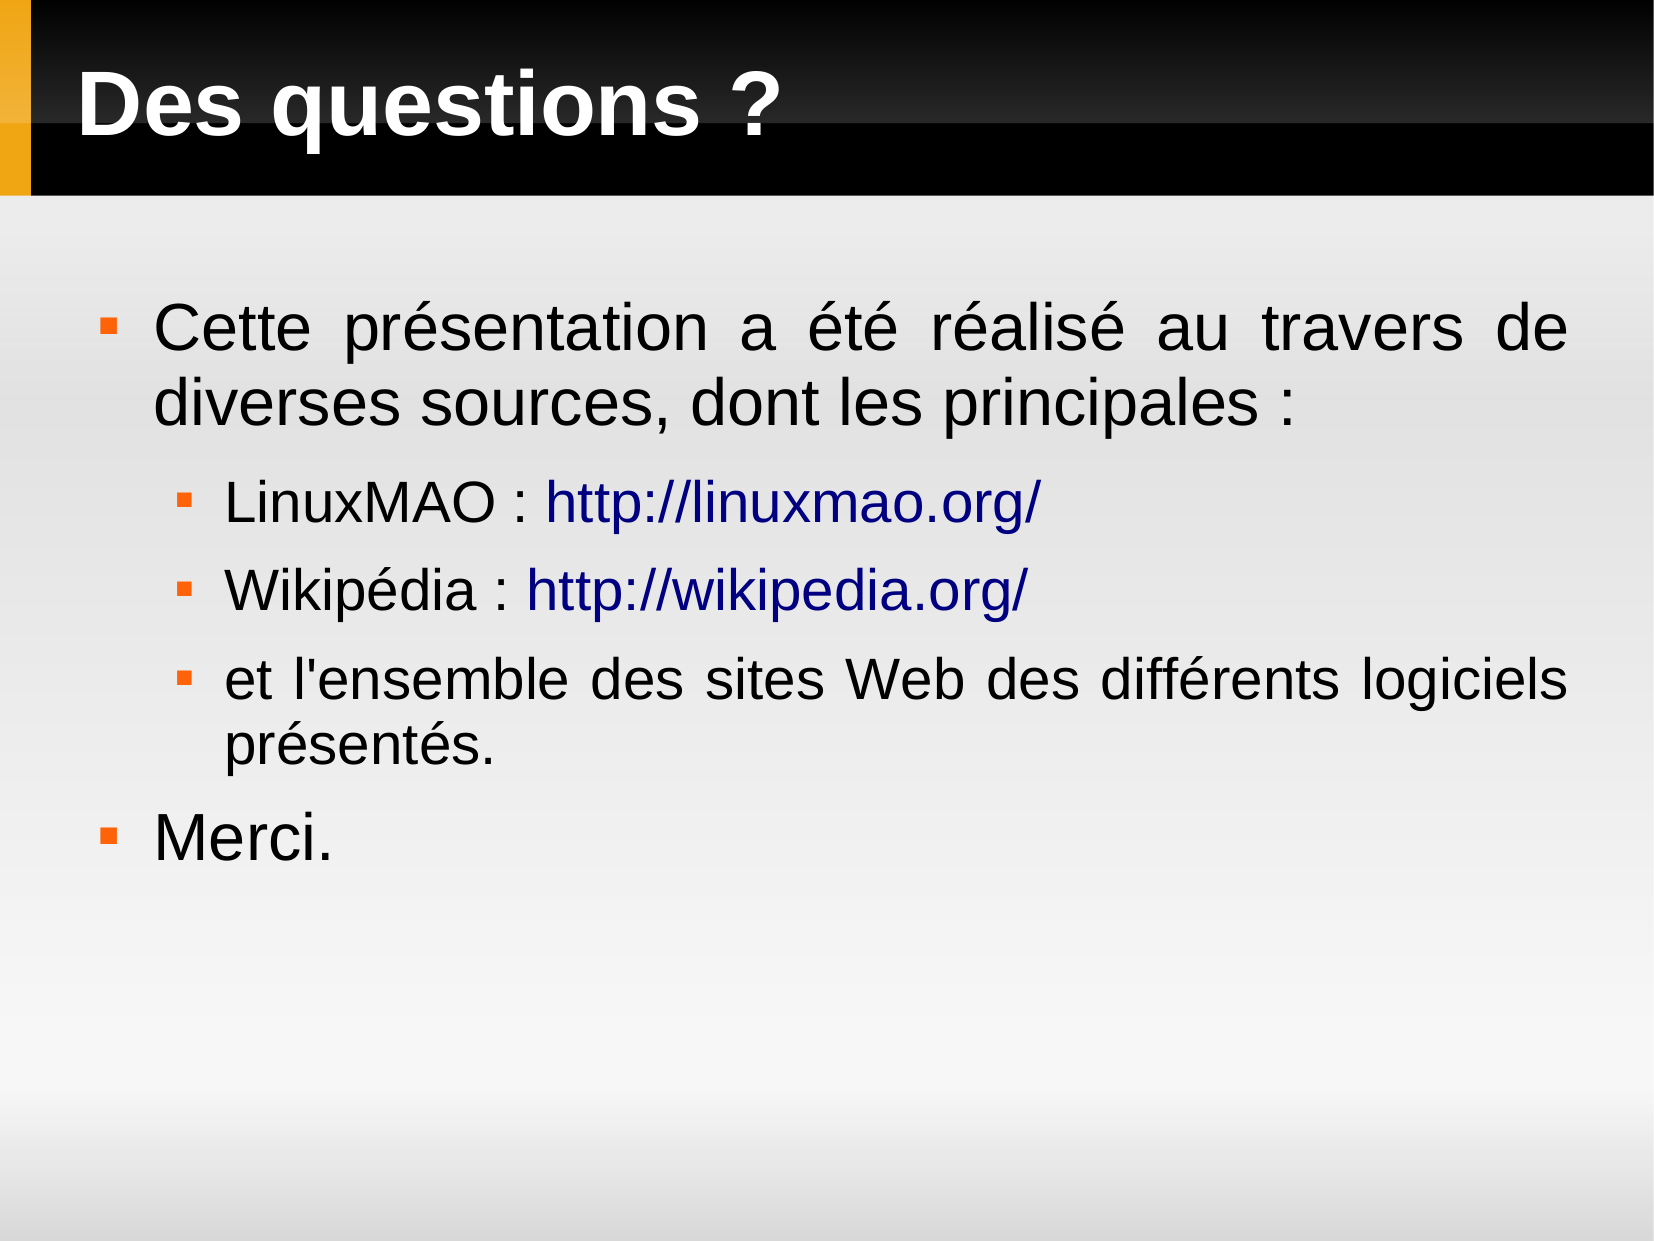

# Des questions ?
Cette présentation a été réalisé au travers de diverses sources, dont les principales :
LinuxMAO : http://linuxmao.org/
Wikipédia : http://wikipedia.org/
et l'ensemble des sites Web des différents logiciels présentés.
Merci.